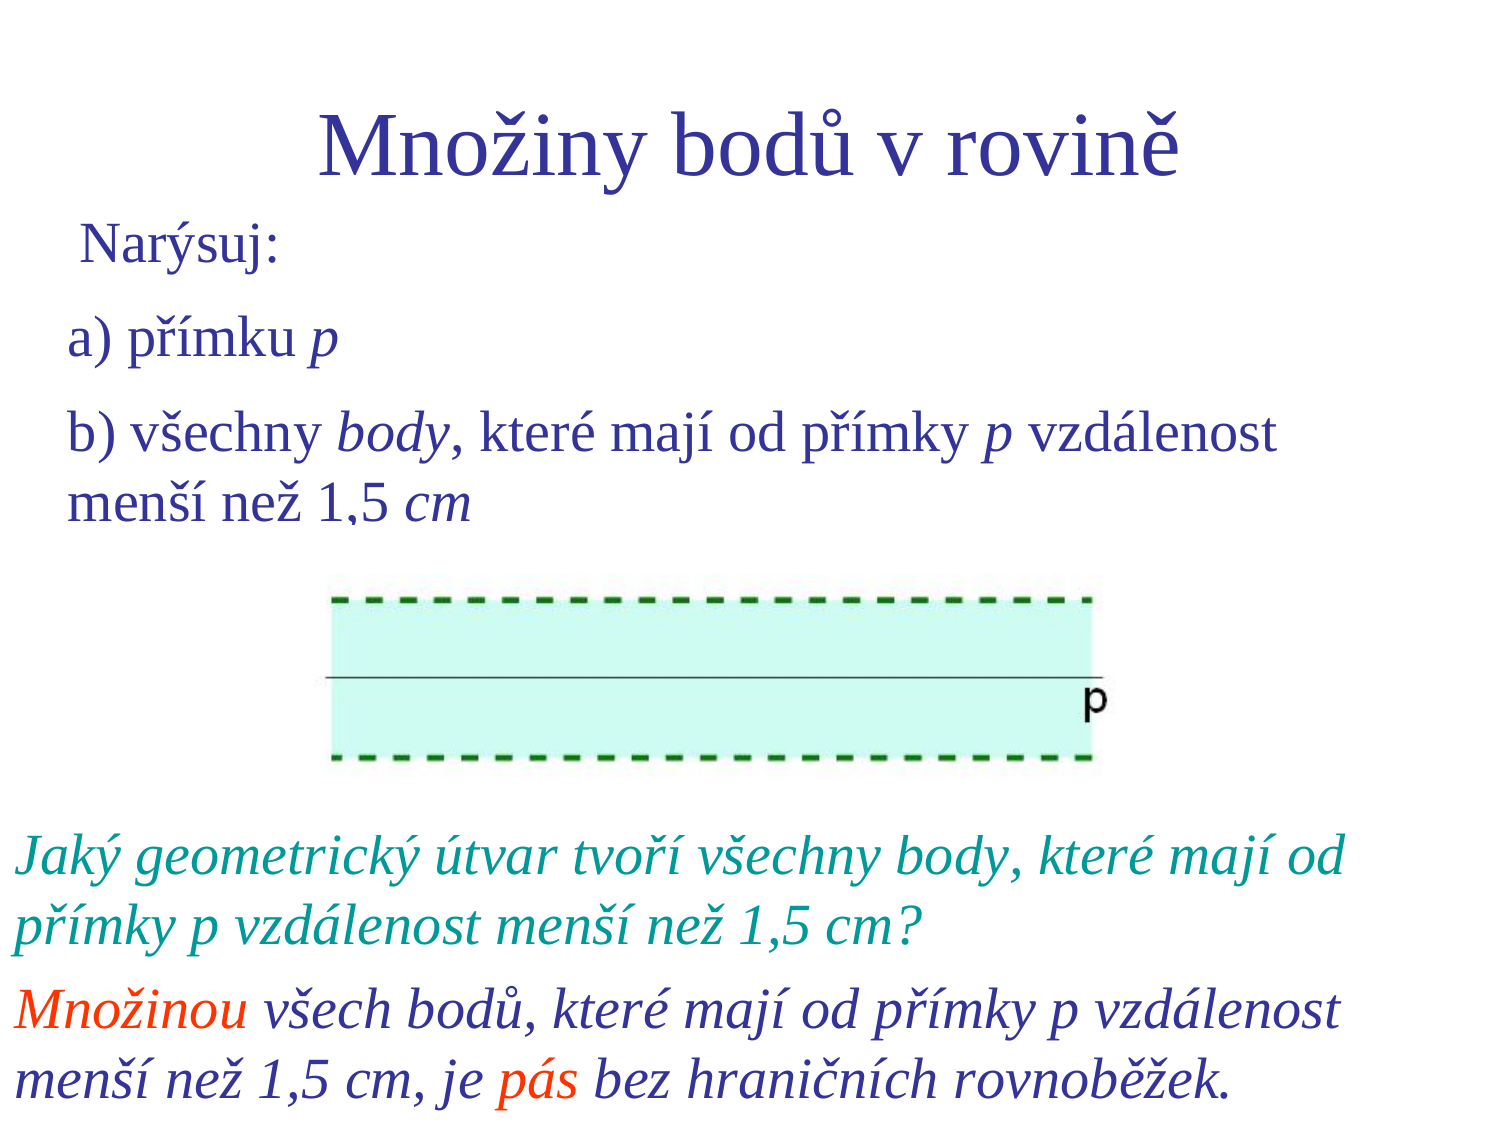

# Množiny bodů v rovině
Narýsuj:
a) přímku p
b) všechny body, které mají od přímky p vzdálenost menší než 1,5 cm
Jaký geometrický útvar tvoří všechny body, které mají od přímky p vzdálenost menší než 1,5 cm?
Množinou všech bodů, které mají od přímky p vzdálenost menší než 1,5 cm, je pás bez hraničních rovnoběžek.